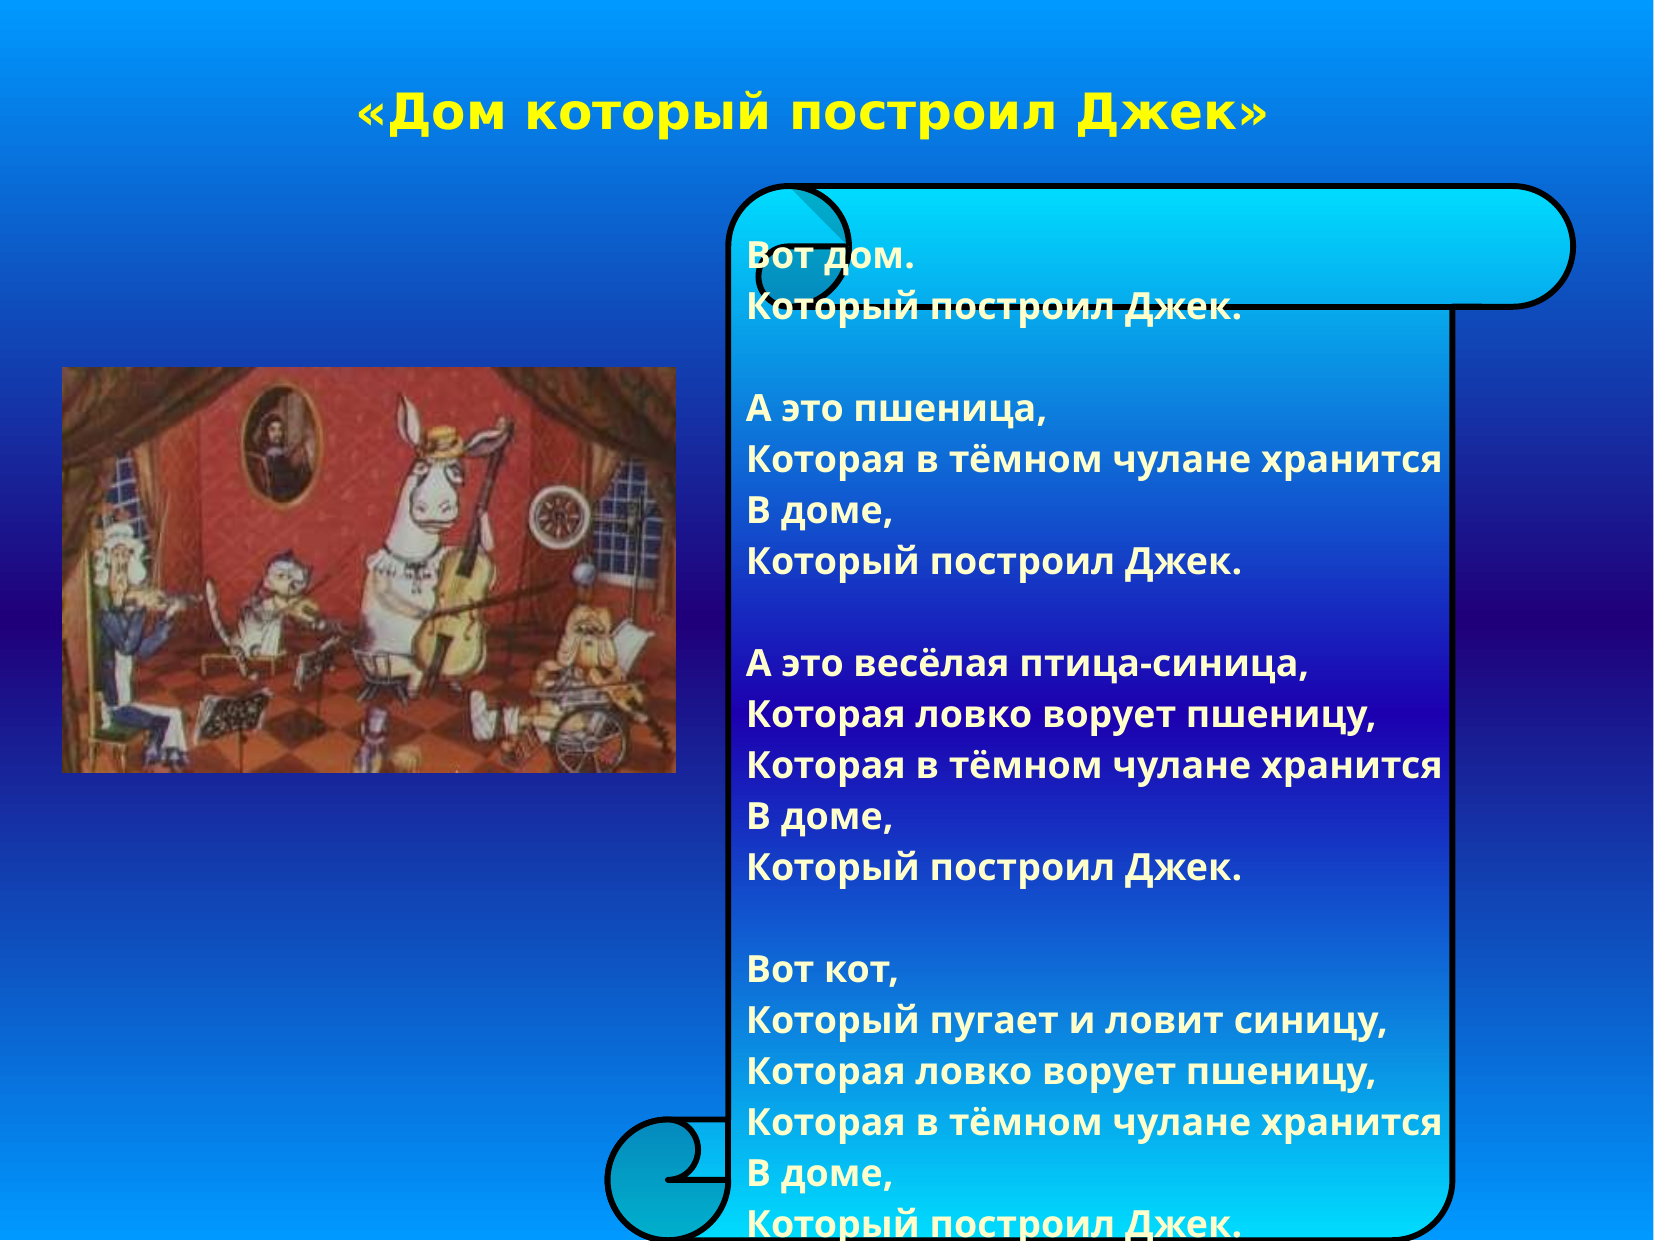

# «Дом который построил Джек»
Вот дом.
Который построил Джек.
А это пшеница,
Которая в тёмном чулане хранится
В доме,
Который построил Джек.
А это весёлая птица-синица,
Которая ловко ворует пшеницу,
Которая в тёмном чулане хранится
В доме,
Который построил Джек.
Вот кот,
Который пугает и ловит синицу,
Которая ловко ворует пшеницу,
Которая в тёмном чулане хранится
В доме,
Который построил Джек.